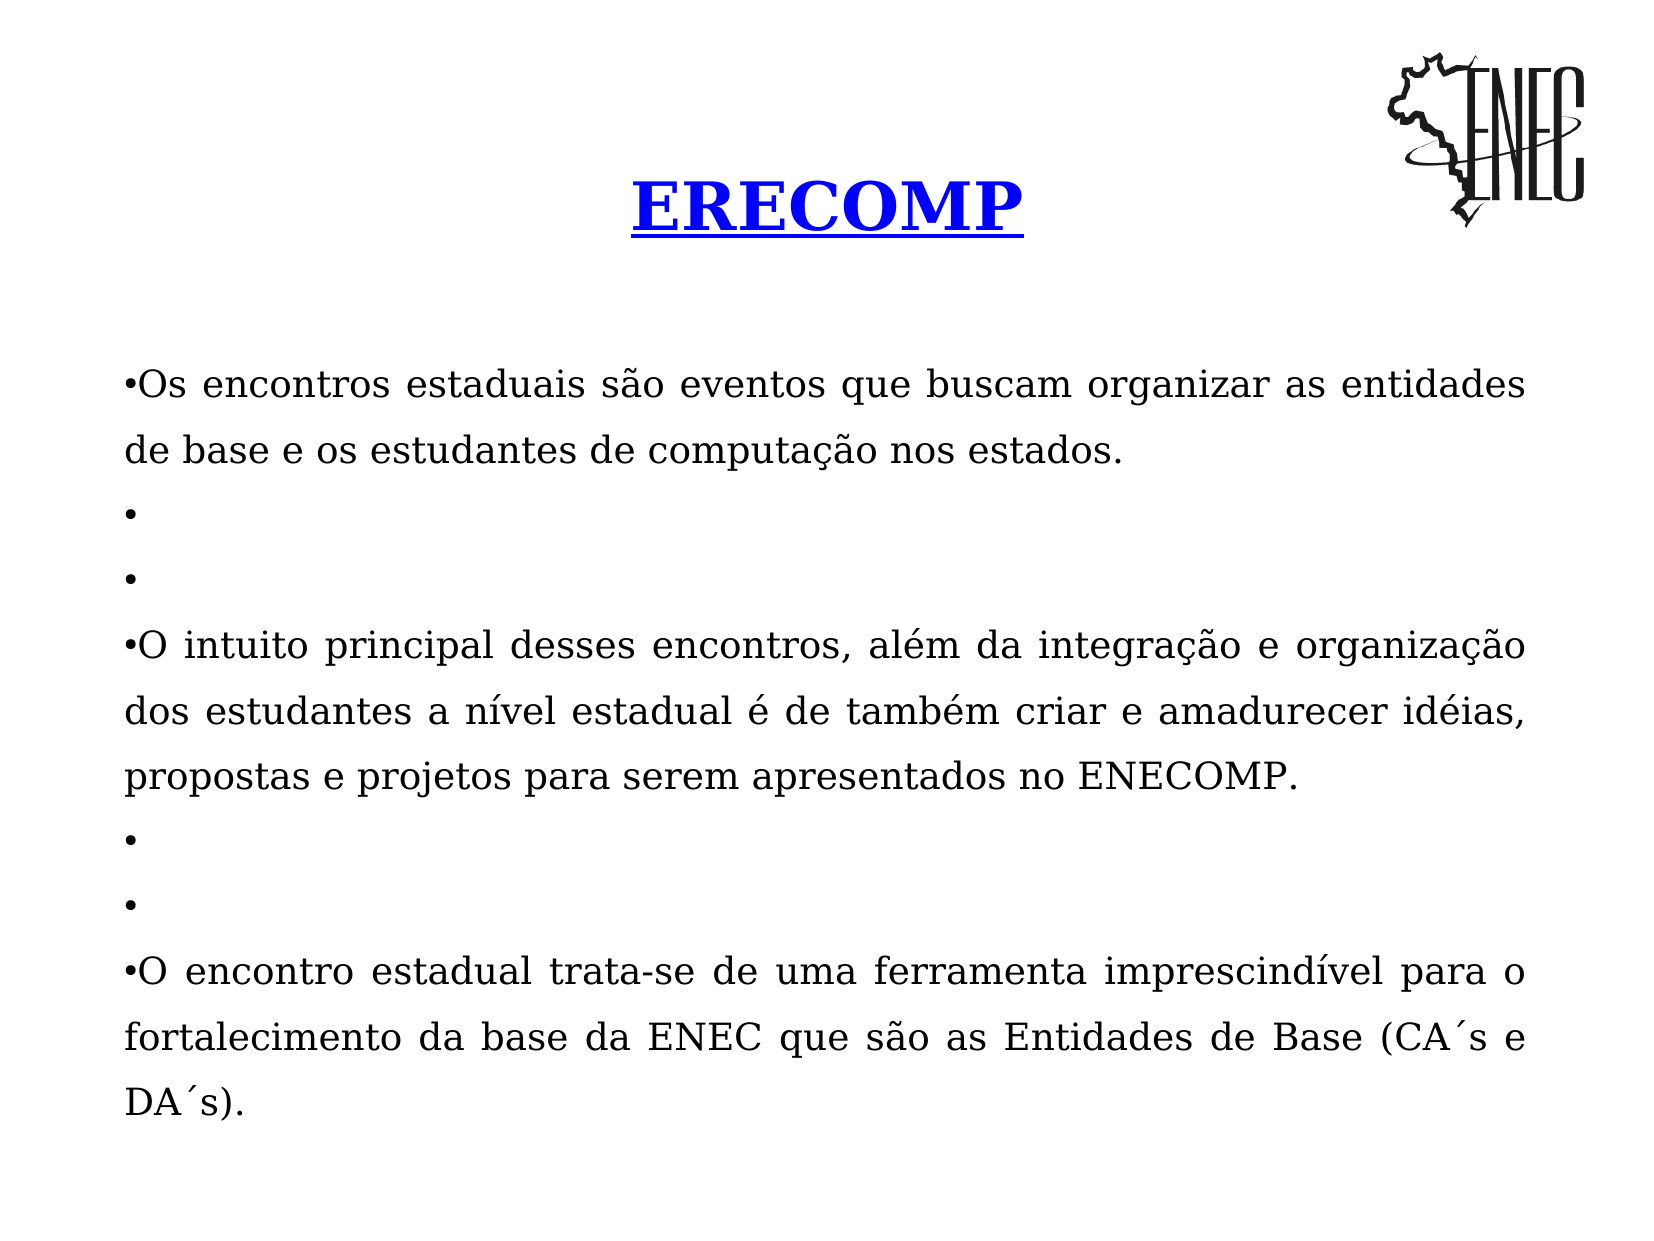

# ERECOMP
Os encontros estaduais são eventos que buscam organizar as entidades de base e os estudantes de computação nos estados.
O intuito principal desses encontros, além da integração e organização dos estudantes a nível estadual é de também criar e amadurecer idéias, propostas e projetos para serem apresentados no ENECOMP.
O encontro estadual trata-se de uma ferramenta imprescindível para o fortalecimento da base da ENEC que são as Entidades de Base (CA´s e DA´s).